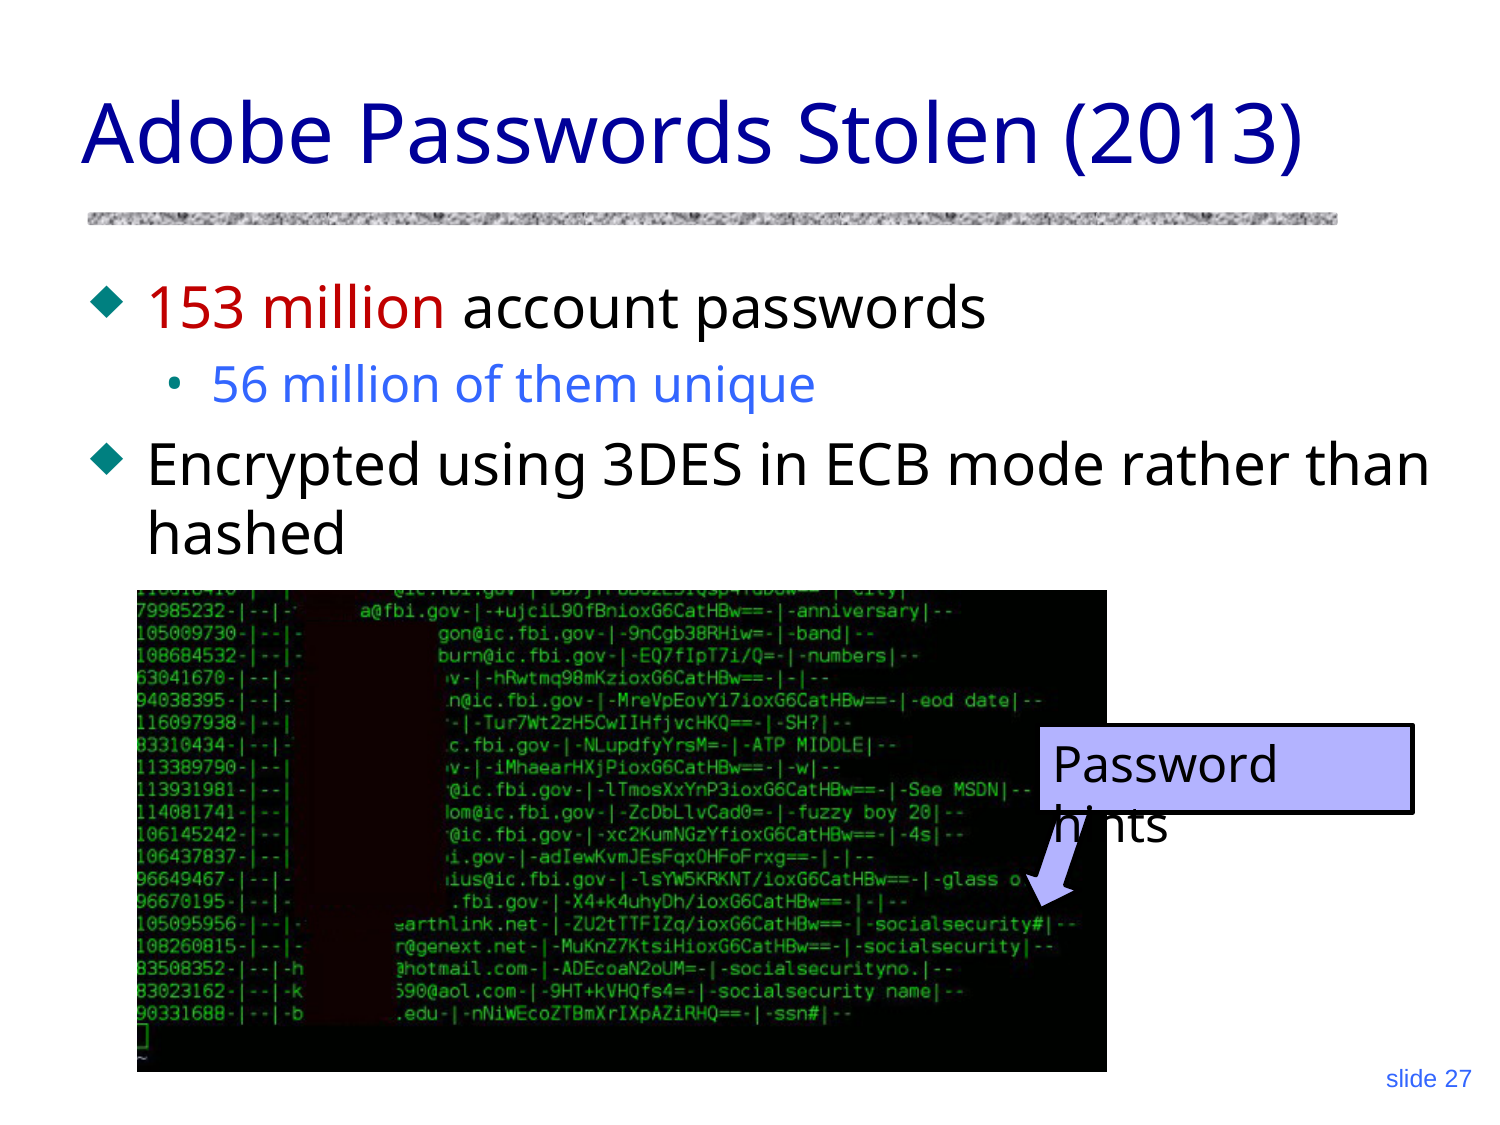

# Adobe Passwords Stolen (2013)
153 million account passwords
56 million of them unique
Encrypted using 3DES in ECB mode rather than hashed
Password hints
slide